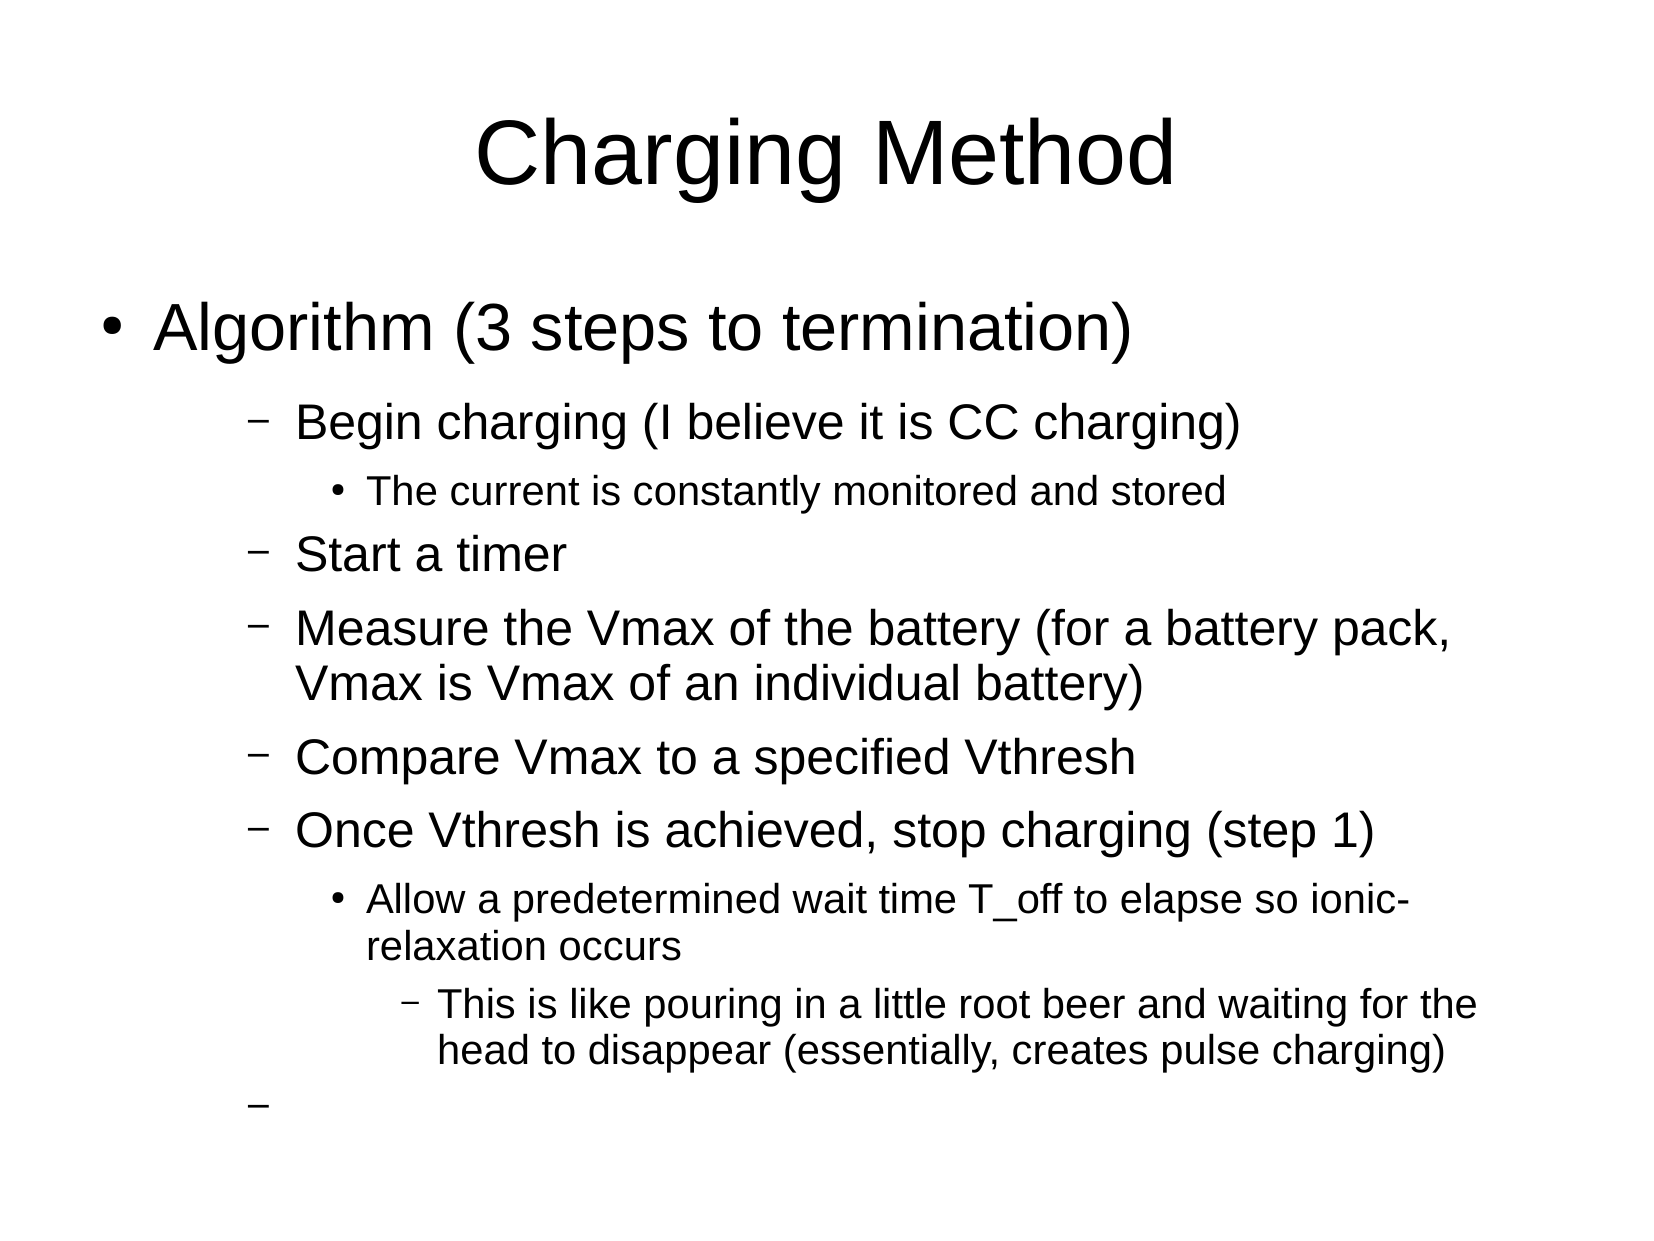

# Charging Method
Algorithm (3 steps to termination)
Begin charging (I believe it is CC charging)
The current is constantly monitored and stored
Start a timer
Measure the Vmax of the battery (for a battery pack, Vmax is Vmax of an individual battery)
Compare Vmax to a specified Vthresh
Once Vthresh is achieved, stop charging (step 1)
Allow a predetermined wait time T_off to elapse so ionic-relaxation occurs
This is like pouring in a little root beer and waiting for the head to disappear (essentially, creates pulse charging)